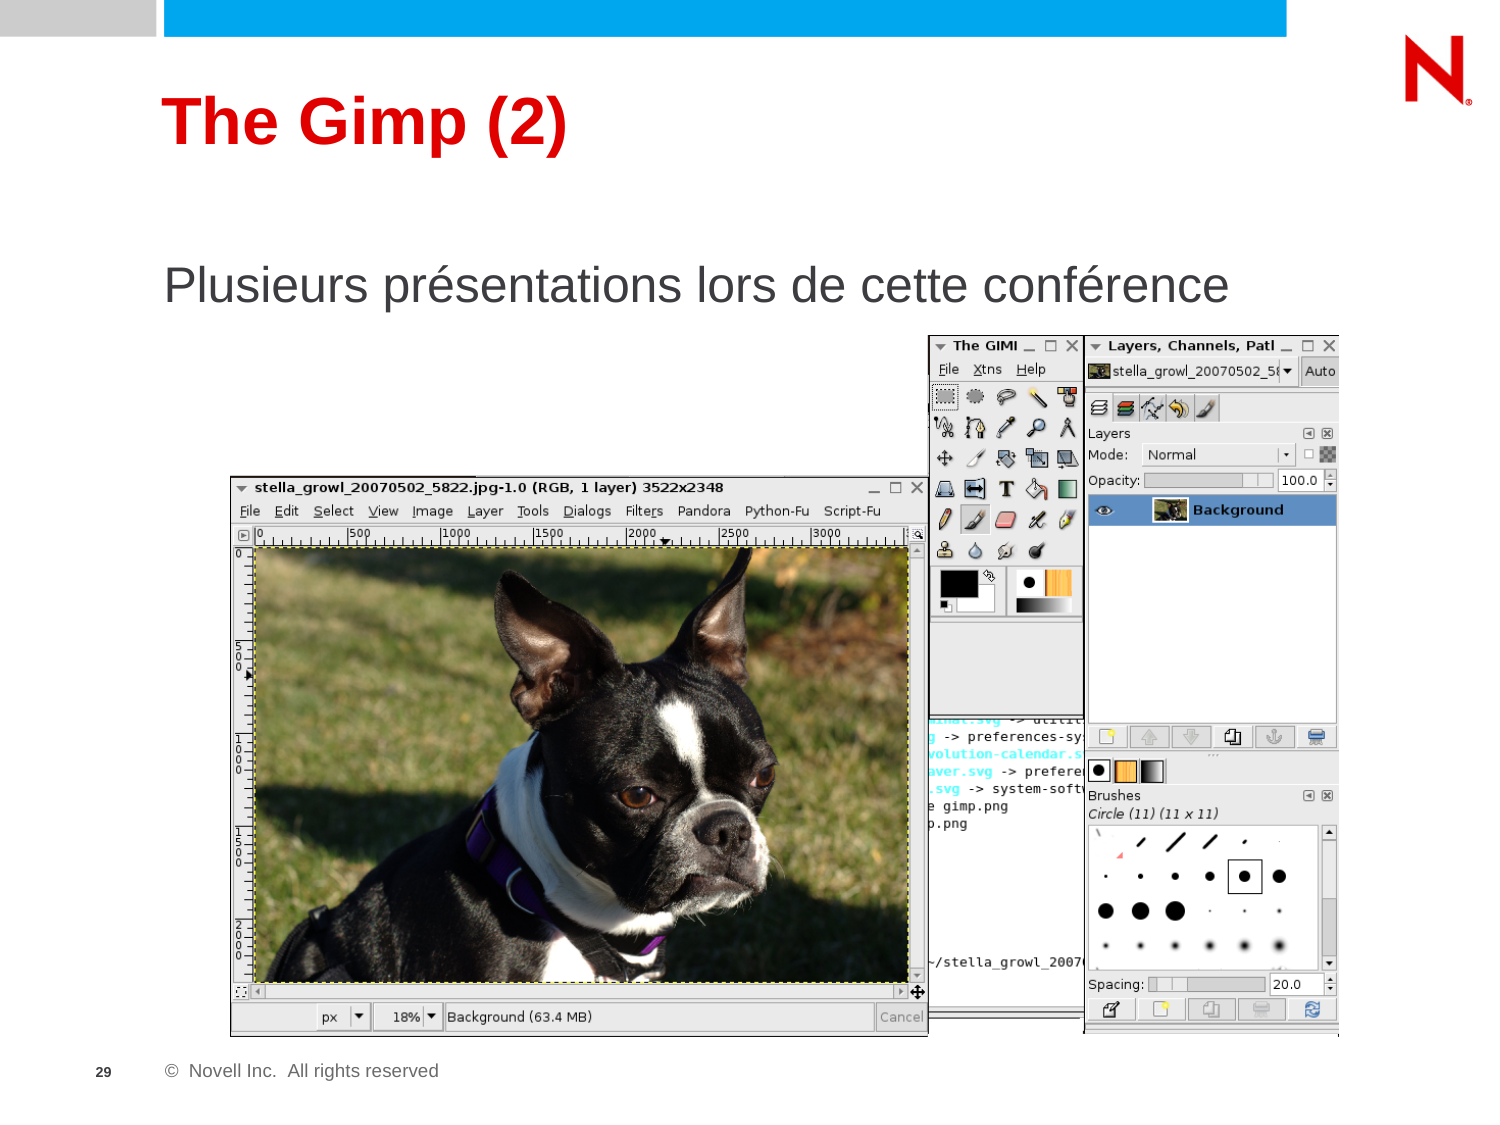

# The Gimp (2)
Plusieurs présentations lors de cette conférence